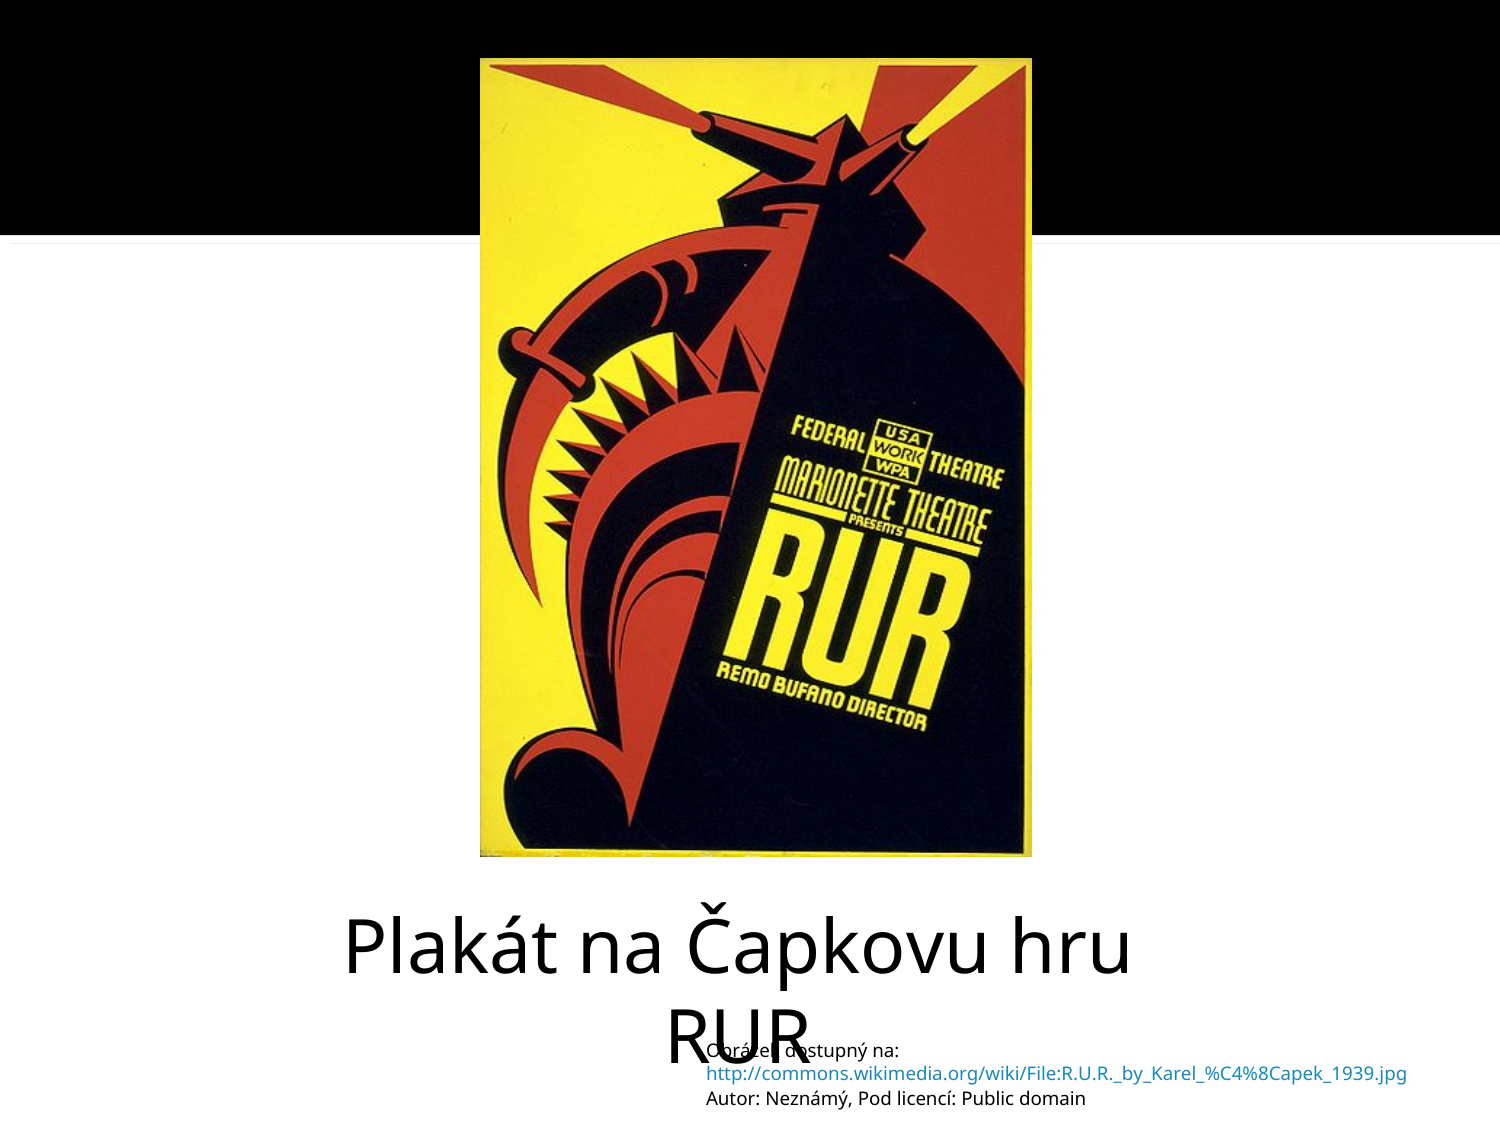

Plakát na Čapkovu hru RUR
Obrázek dostupný na: http://commons.wikimedia.org/wiki/File:R.U.R._by_Karel_%C4%8Capek_1939.jpg
Autor: Neznámý, Pod licencí: Public domain